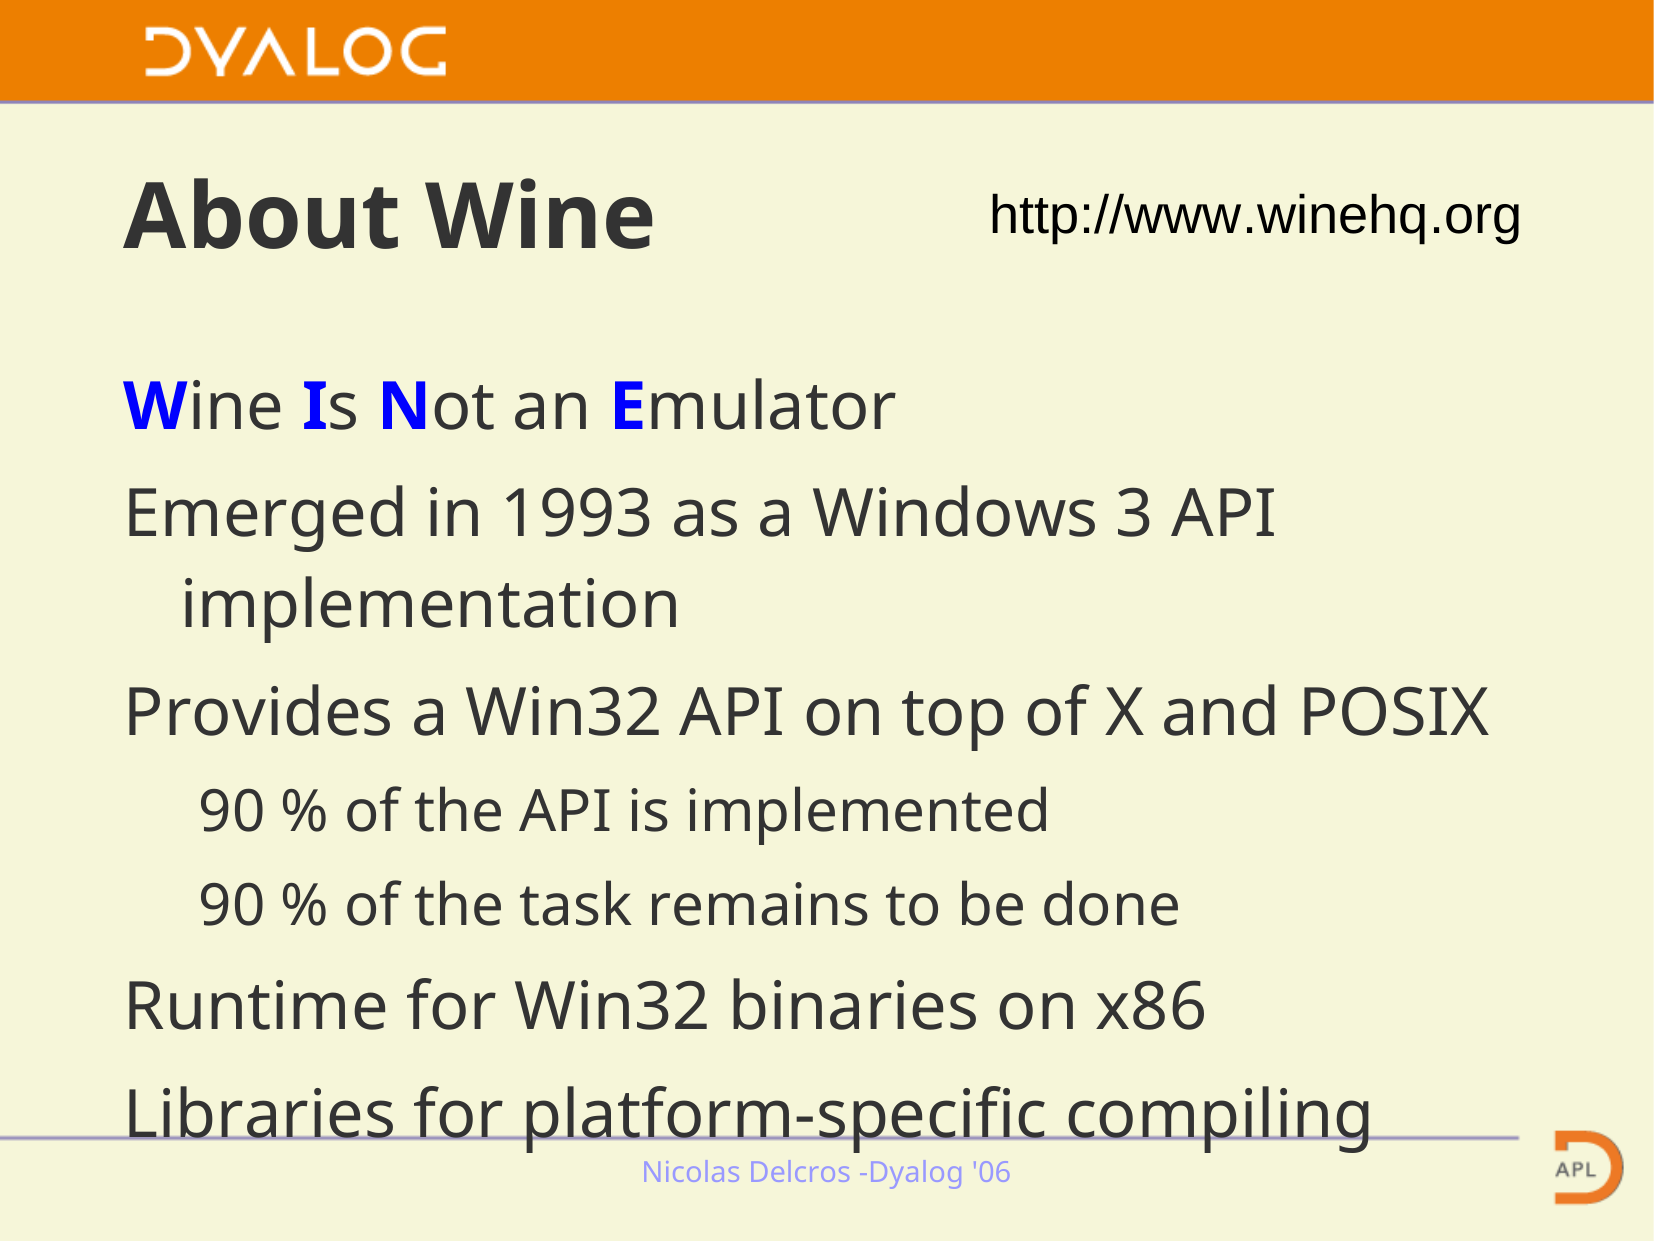

# About Wine
http://www.winehq.org
Wine Is Not an Emulator
Emerged in 1993 as a Windows 3 API implementation
Provides a Win32 API on top of X and POSIX
90 % of the API is implemented
90 % of the task remains to be done
Runtime for Win32 binaries on x86
Libraries for platform-specific compiling
Nicolas Delcros -Dyalog '06